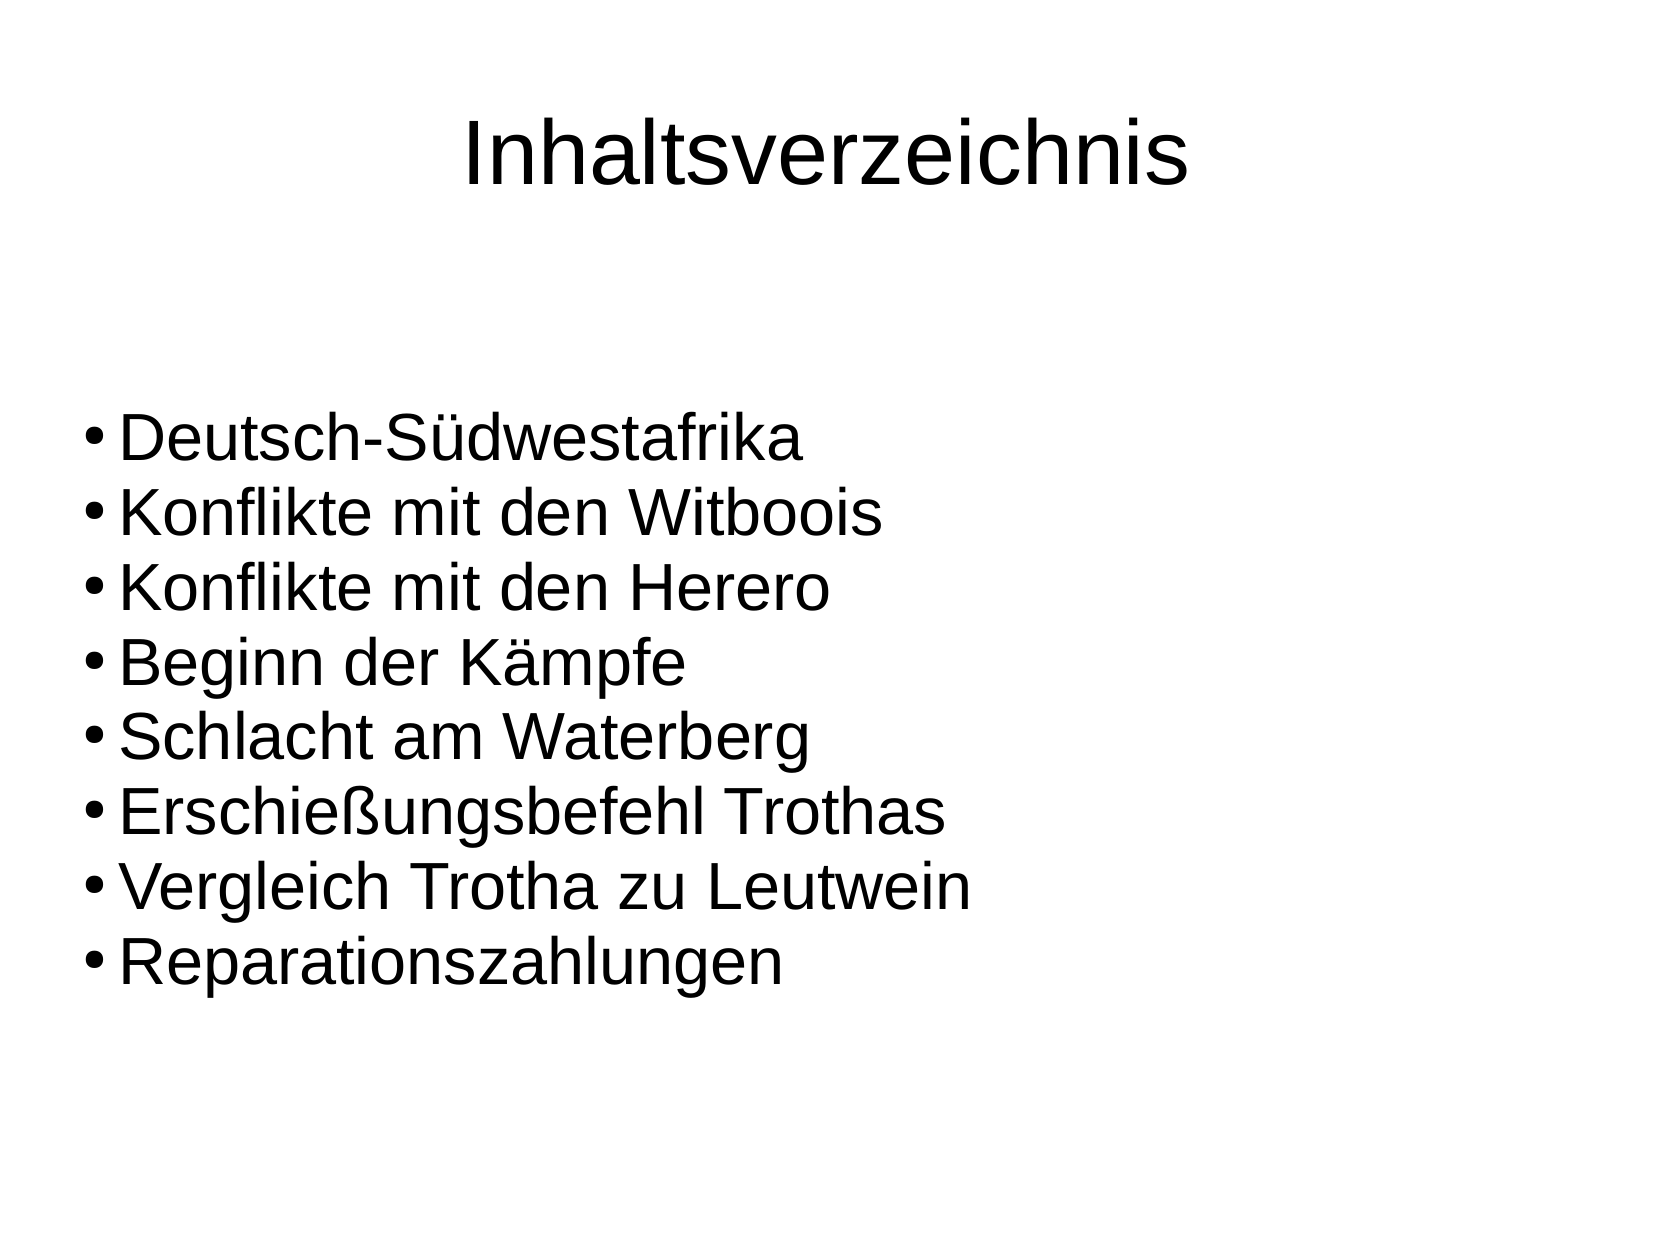

# Inhaltsverzeichnis
Deutsch-Südwestafrika
Konflikte mit den Witboois
Konflikte mit den Herero
Beginn der Kämpfe
Schlacht am Waterberg
Erschießungsbefehl Trothas
Vergleich Trotha zu Leutwein
Reparationszahlungen